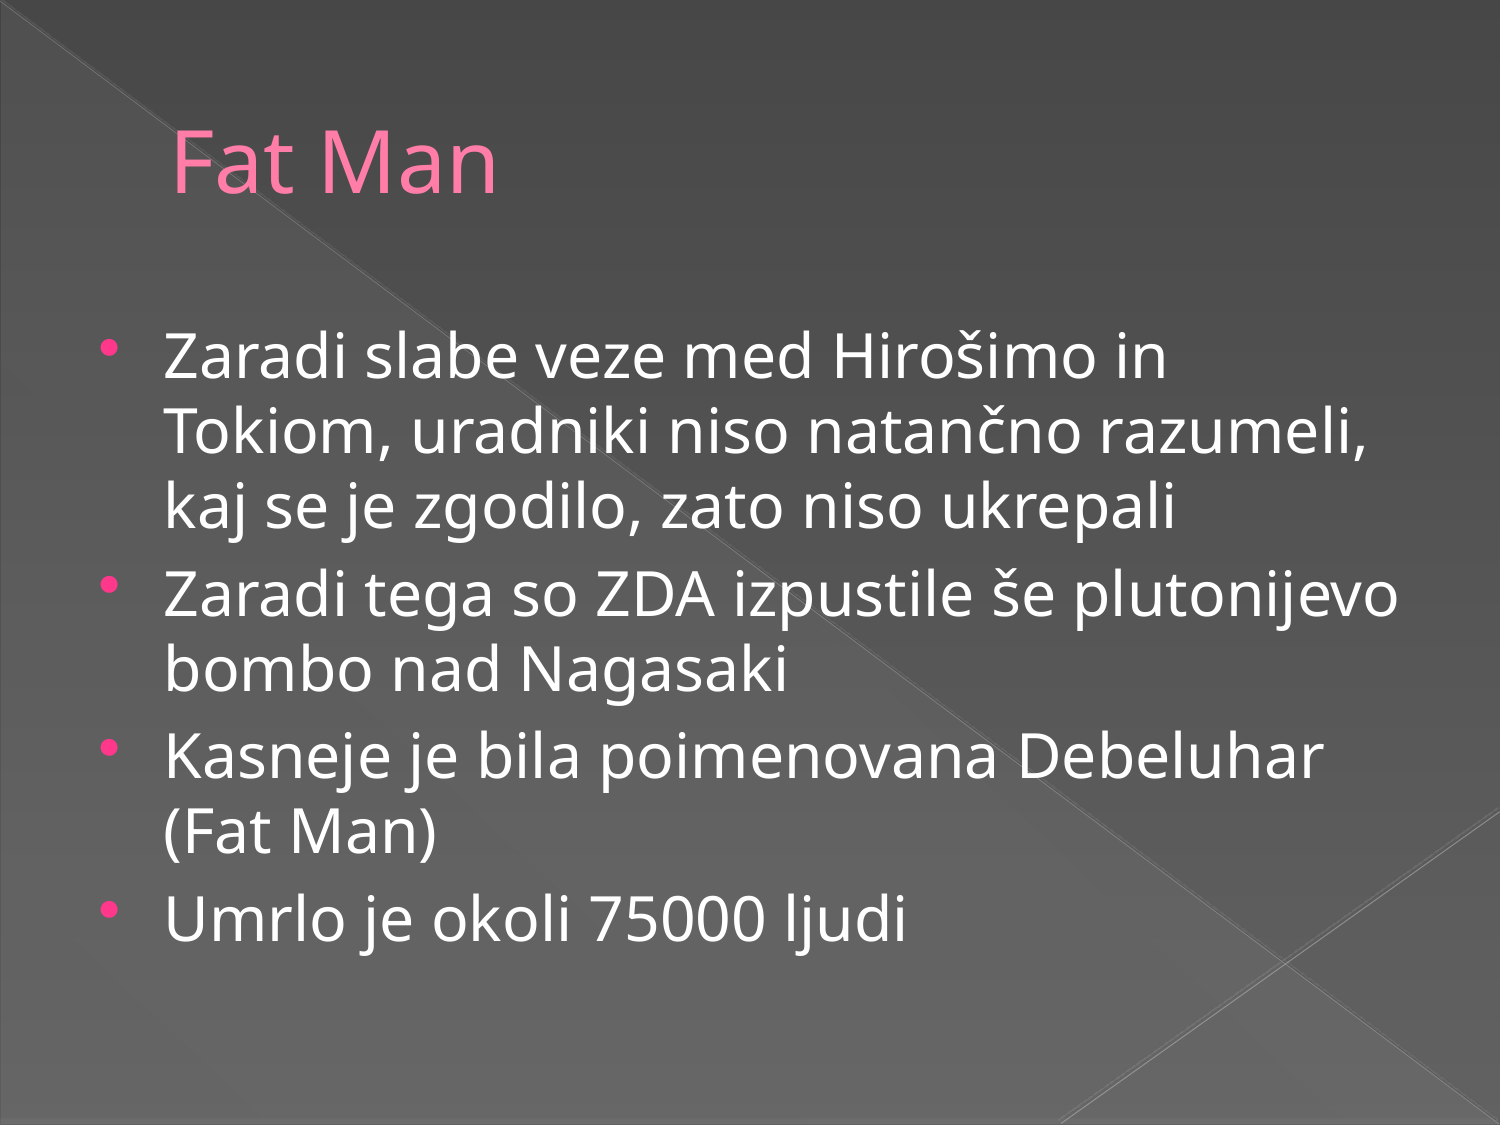

# Fat Man
Zaradi slabe veze med Hirošimo in Tokiom, uradniki niso natančno razumeli, kaj se je zgodilo, zato niso ukrepali
Zaradi tega so ZDA izpustile še plutonijevo bombo nad Nagasaki
Kasneje je bila poimenovana Debeluhar (Fat Man)
Umrlo je okoli 75000 ljudi